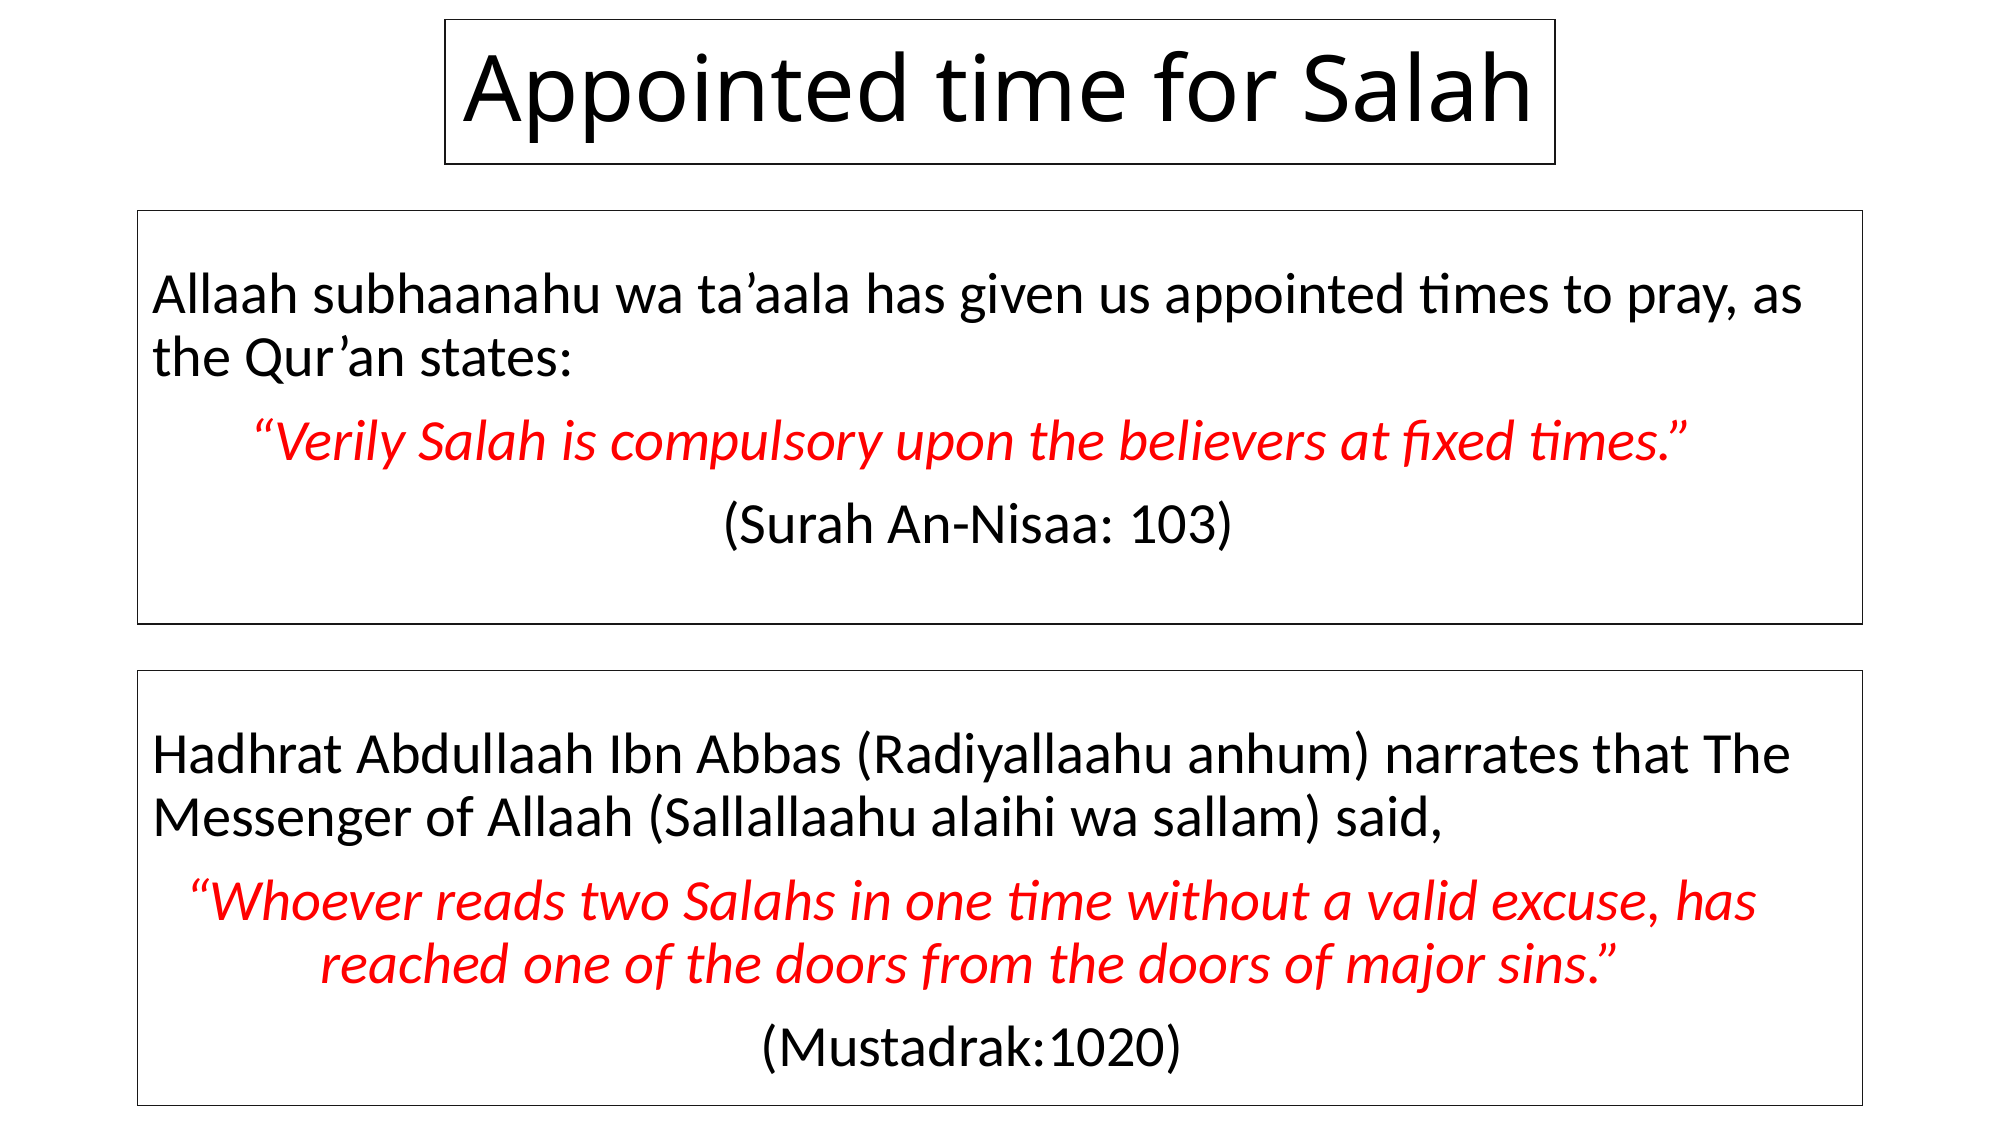

# Appointed time for Salah
Allaah subhaanahu wa ta’aala has given us appointed times to pray, as the Qur’an states:
“Verily Salah is compulsory upon the believers at fixed times.”
(Surah An-Nisaa: 103)
Hadhrat Abdullaah Ibn Abbas (Radiyallaahu anhum) narrates that The Messenger of Allaah (Sallallaahu alaihi wa sallam) said,
“Whoever reads two Salahs in one time without a valid excuse, has reached one of the doors from the doors of major sins.”
(Mustadrak:1020)